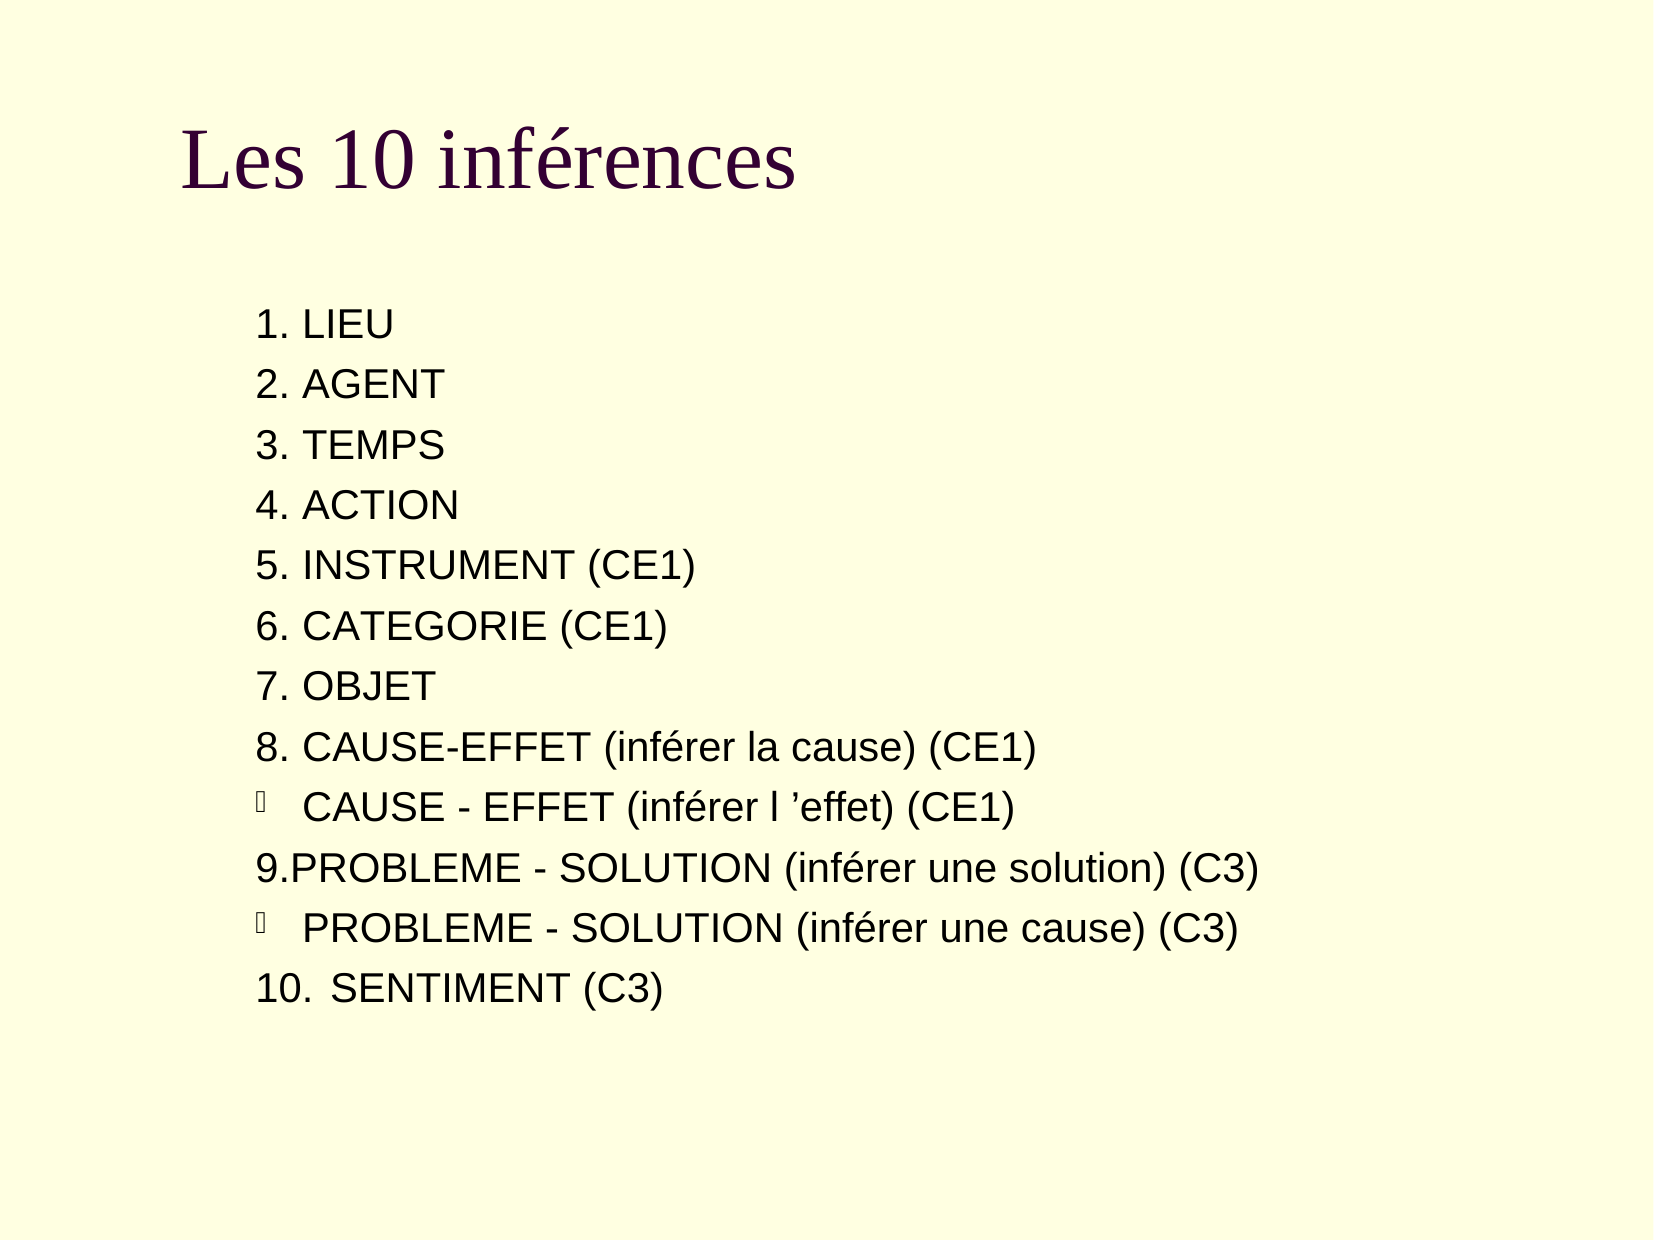

# Les 10 inférences
1.	LIEU
2.	AGENT
3.	TEMPS
4.	ACTION
5.	INSTRUMENT (CE1)
6.	CATEGORIE (CE1)
7.	OBJET
8. 	CAUSE-EFFET (inférer la cause) (CE1)
CAUSE - EFFET (inférer l ’effet) (CE1)
9.PROBLEME - SOLUTION (inférer une solution) (C3)
PROBLEME - SOLUTION (inférer une cause) (C3)
10.	SENTIMENT (C3)